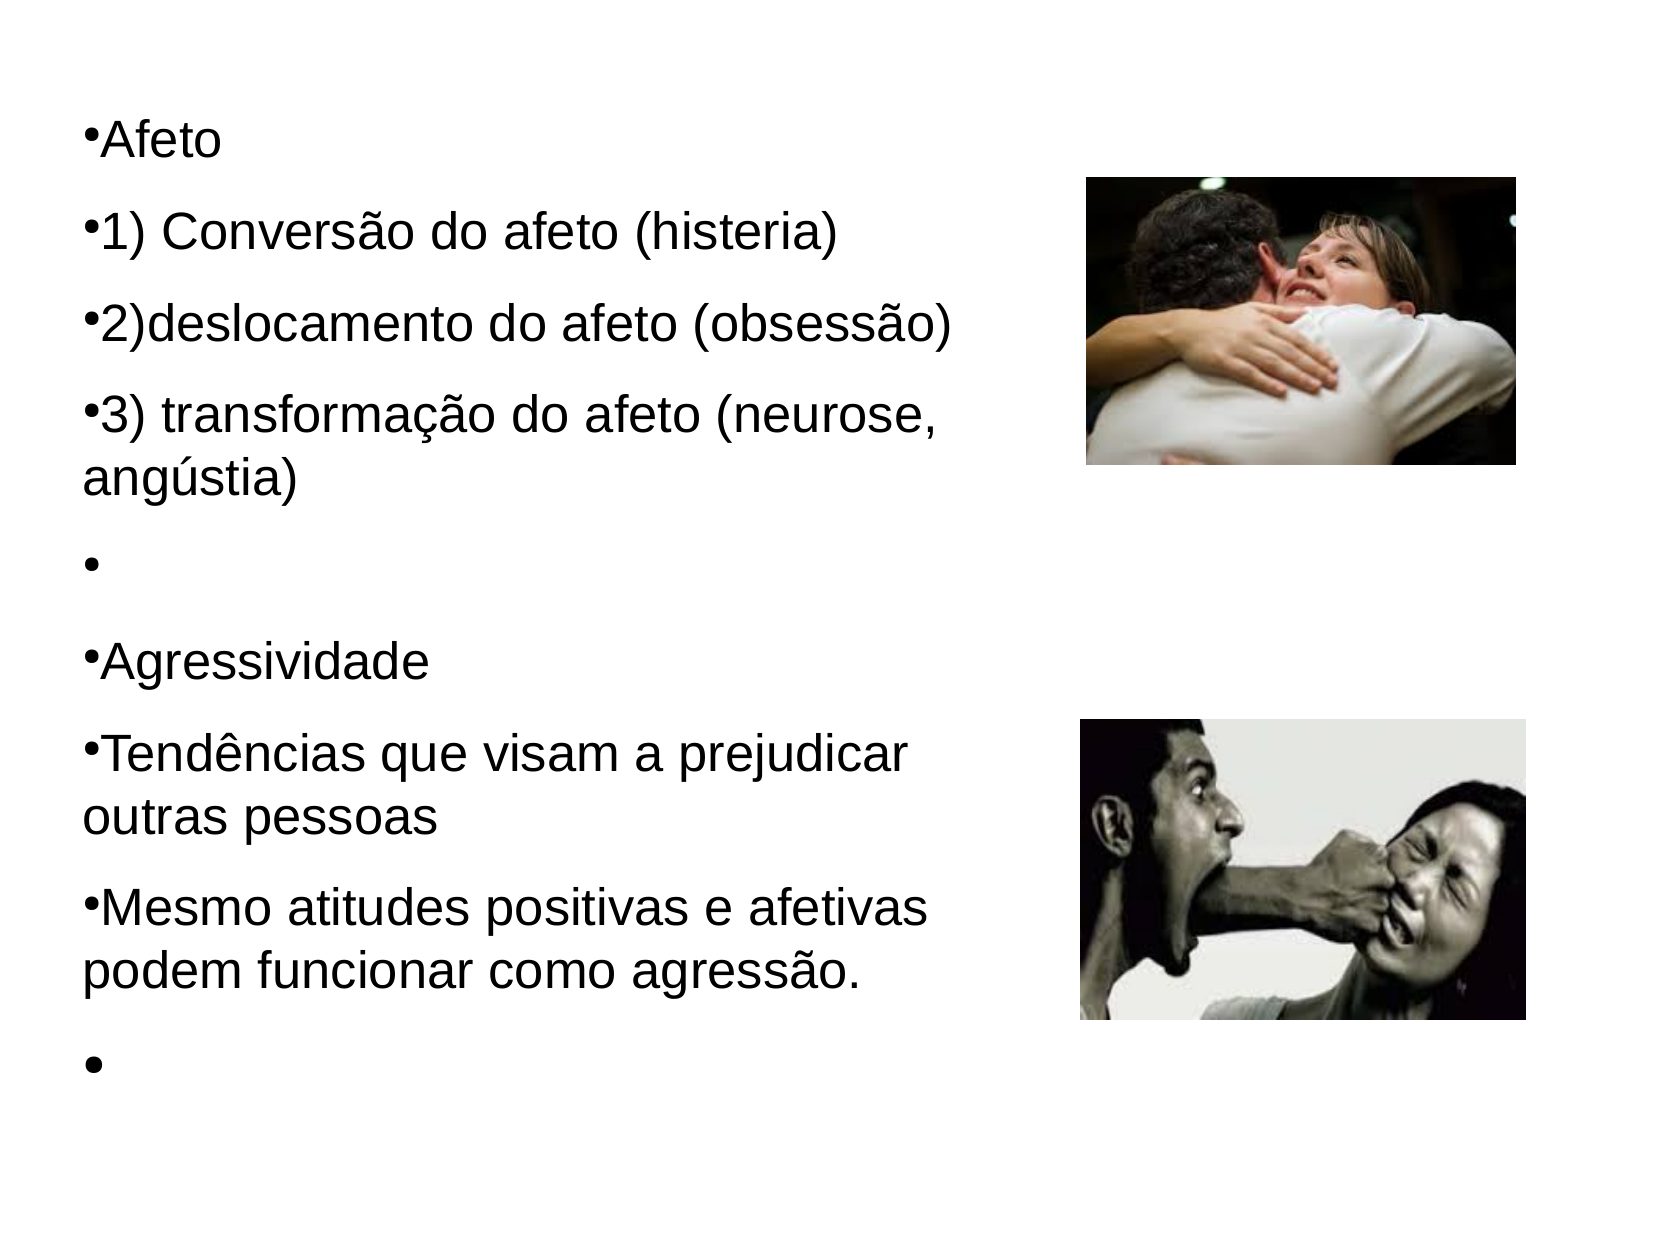

# Afeto
1) Conversão do afeto (histeria)
2)deslocamento do afeto (obsessão)
3) transformação do afeto (neurose, angústia)
Agressividade
Tendências que visam a prejudicar outras pessoas
Mesmo atitudes positivas e afetivas podem funcionar como agressão.